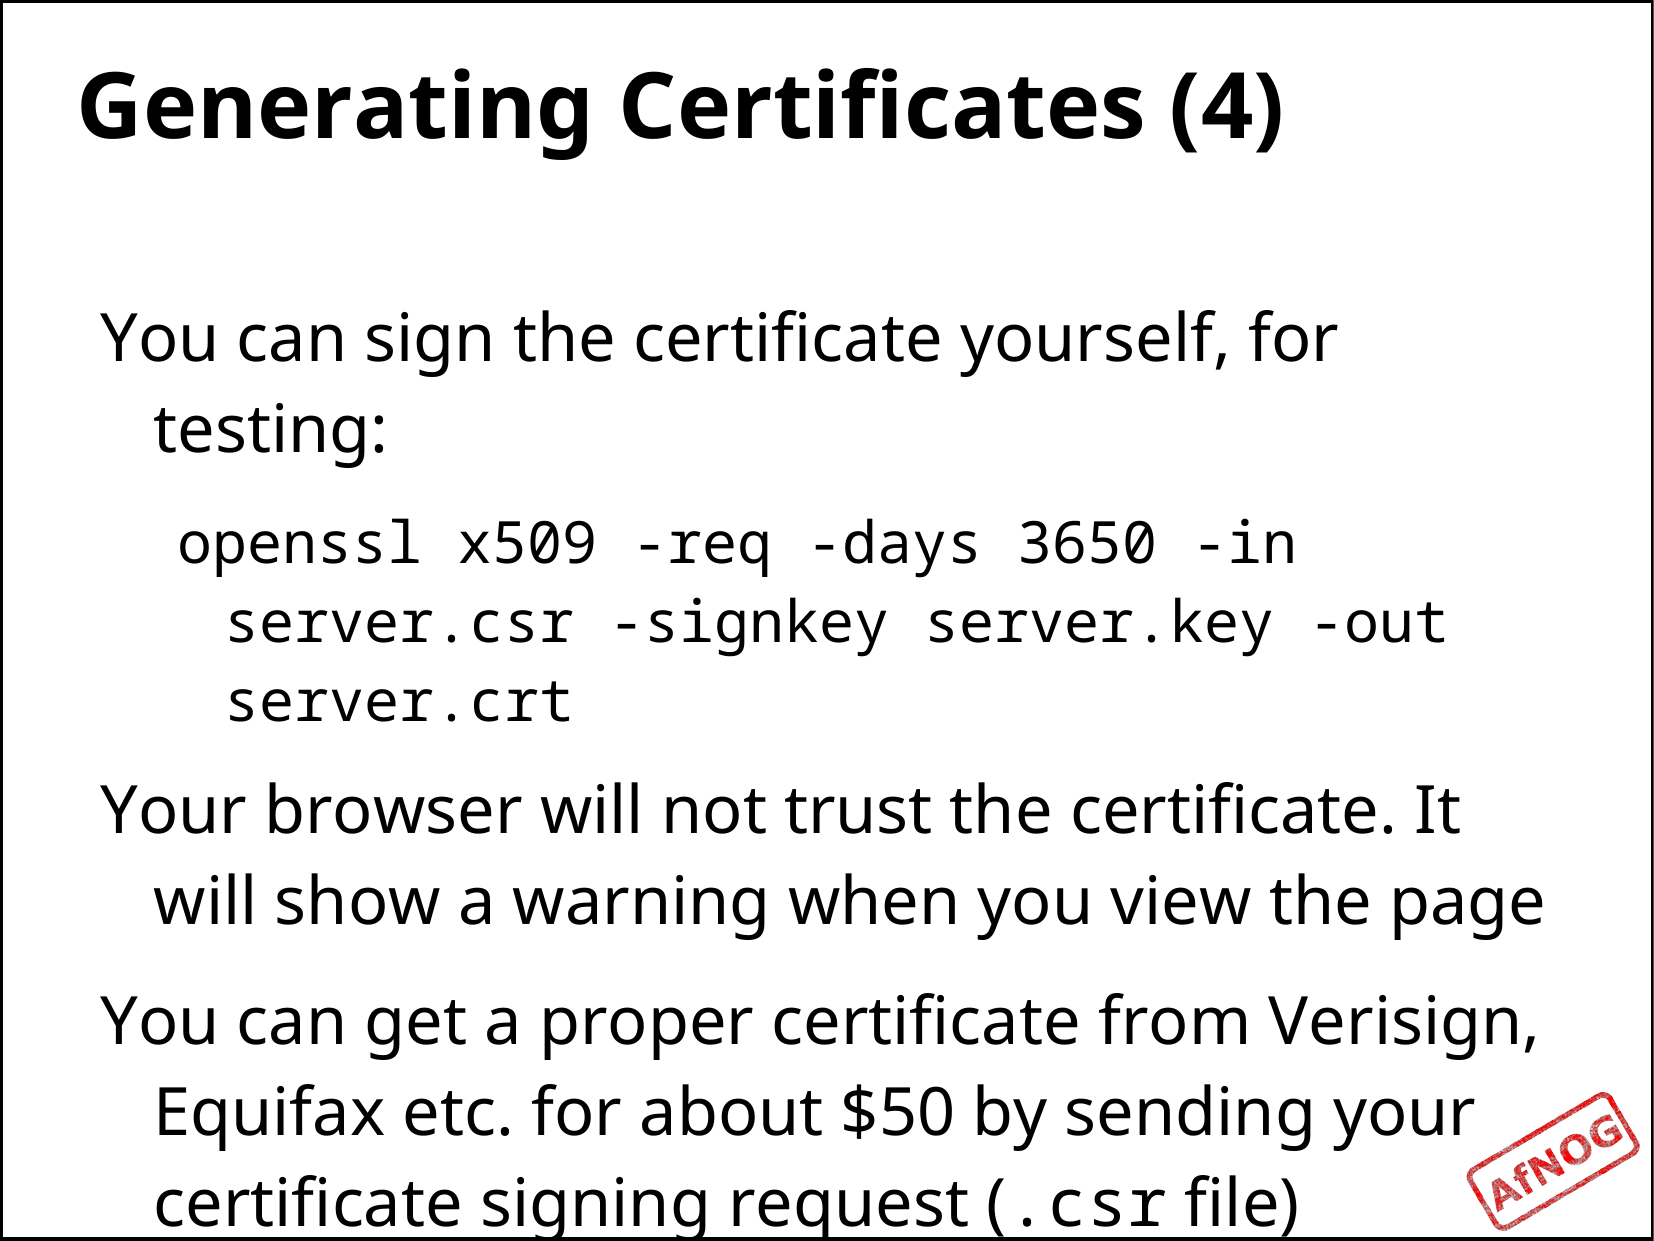

# Generating Certificates (4)
You can sign the certificate yourself, for testing:
openssl x509 -req -days 3650 -in server.csr -signkey server.key -out server.crt
Your browser will not trust the certificate. It will show a warning when you view the page
You can get a proper certificate from Verisign, Equifax etc. for about $50 by sending your certificate signing request (.csr file)